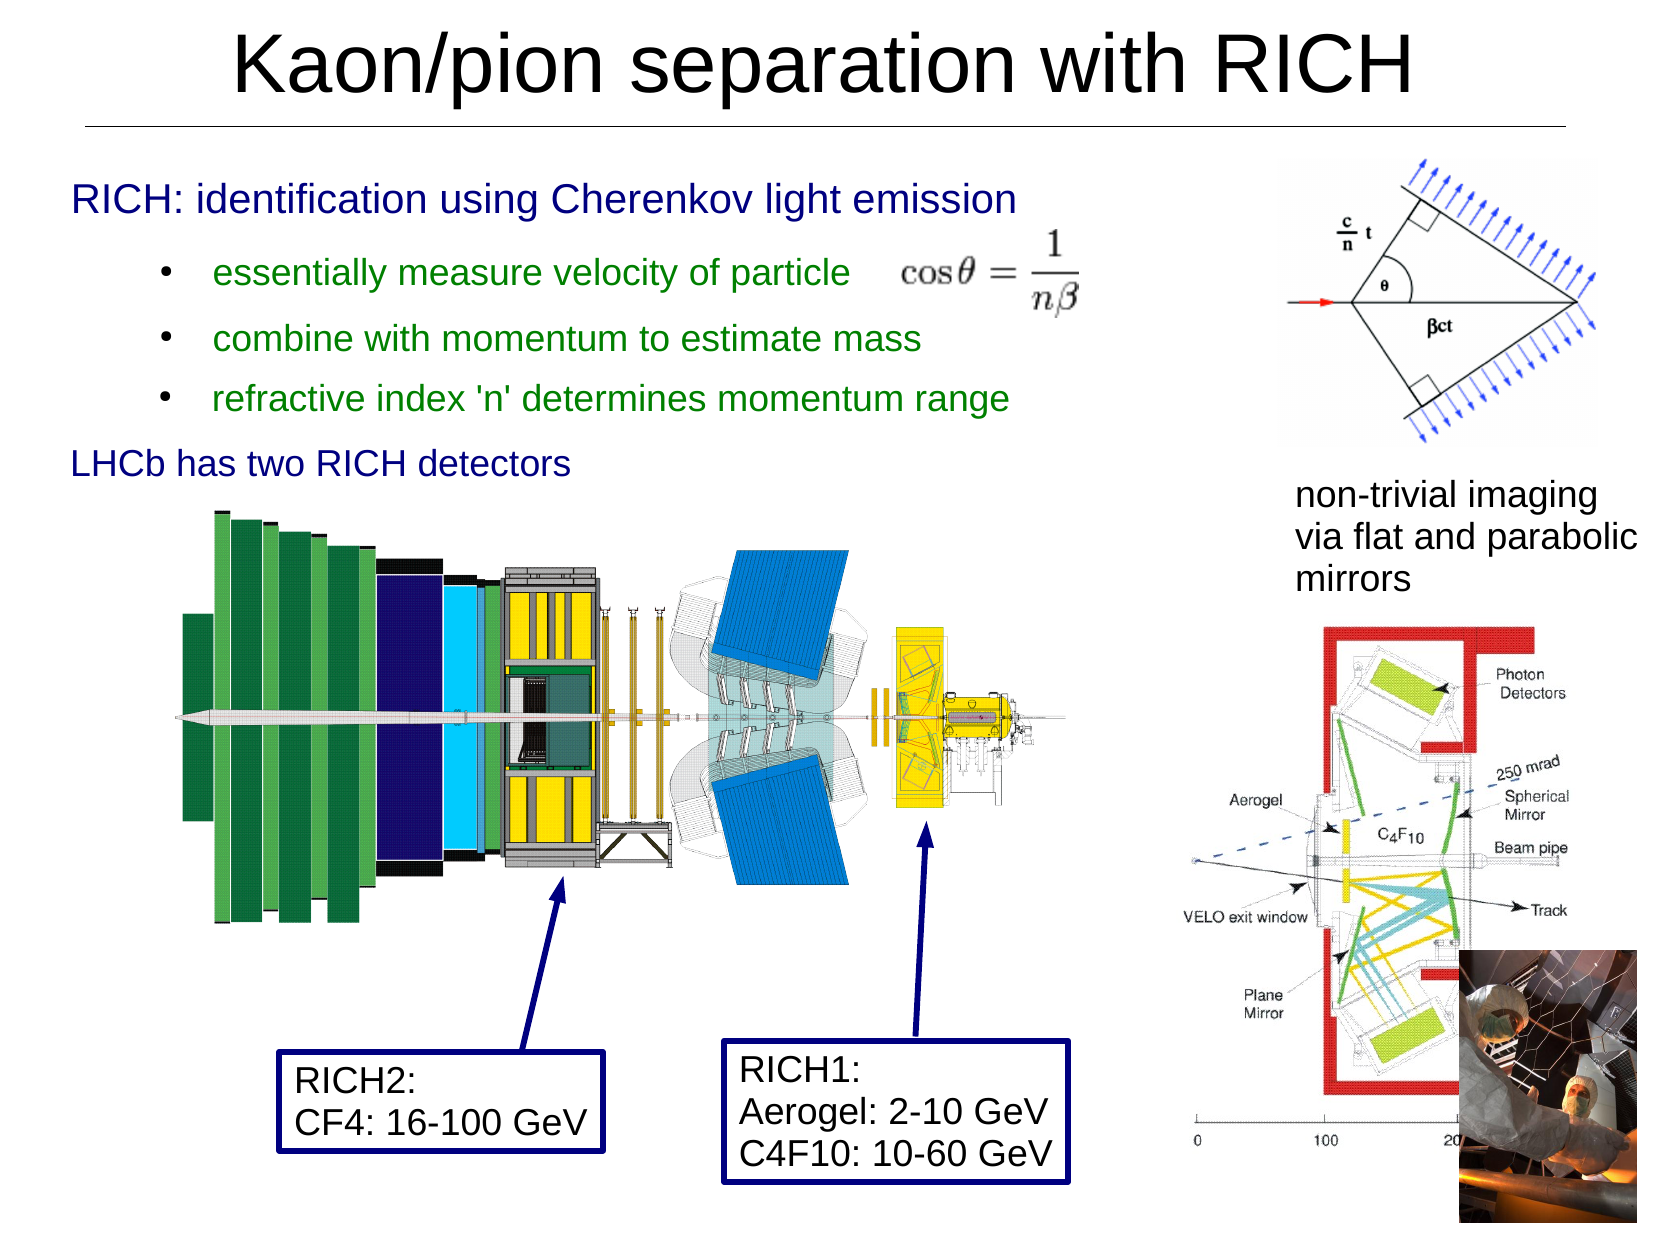

# Kaon/pion separation with RICH
RICH: identification using Cherenkov light emission
essentially measure velocity of particle
combine with momentum to estimate mass
refractive index 'n' determines momentum range
LHCb has two RICH detectors
non-trivial imaging
via flat and parabolic
mirrors
RICH1:
Aerogel: 2-10 GeV
C4F10: 10-60 GeV
RICH2:
CF4: 16-100 GeV
13